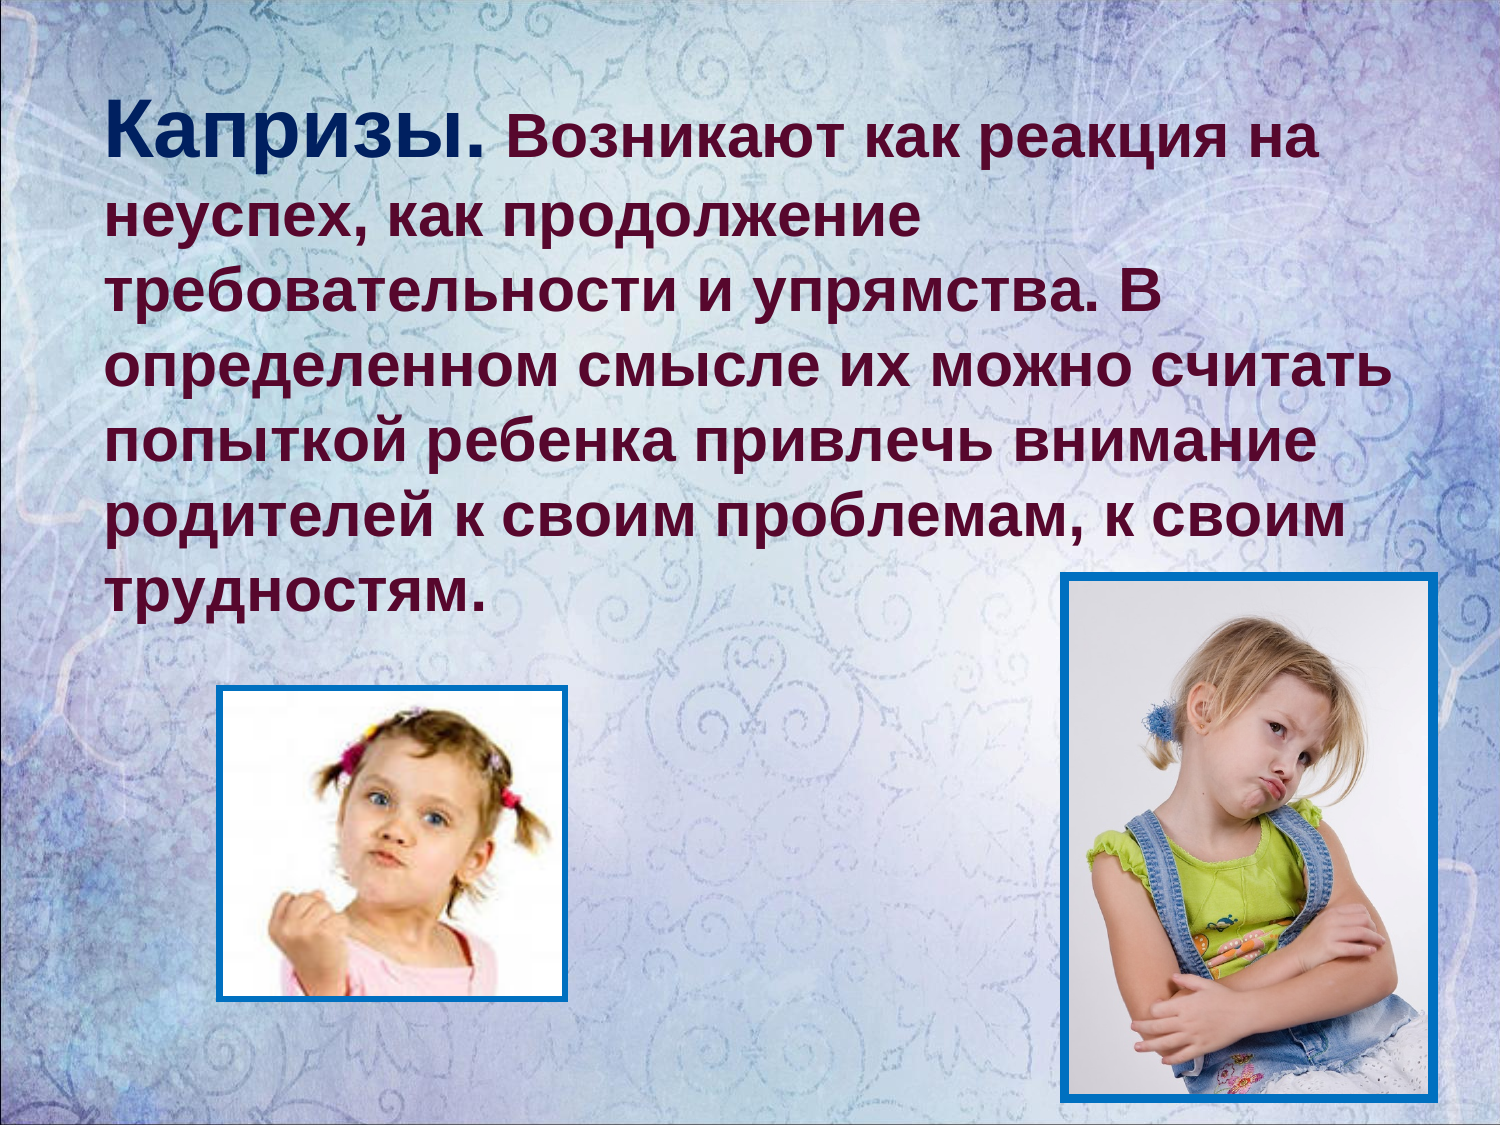

Капризы. Возникают как реакция на неуспех, как продолжение требовательности и упрямства. В определенном смысле их можно считать попыткой ребенка привлечь внимание родителей к своим проблемам, к своим трудностям.